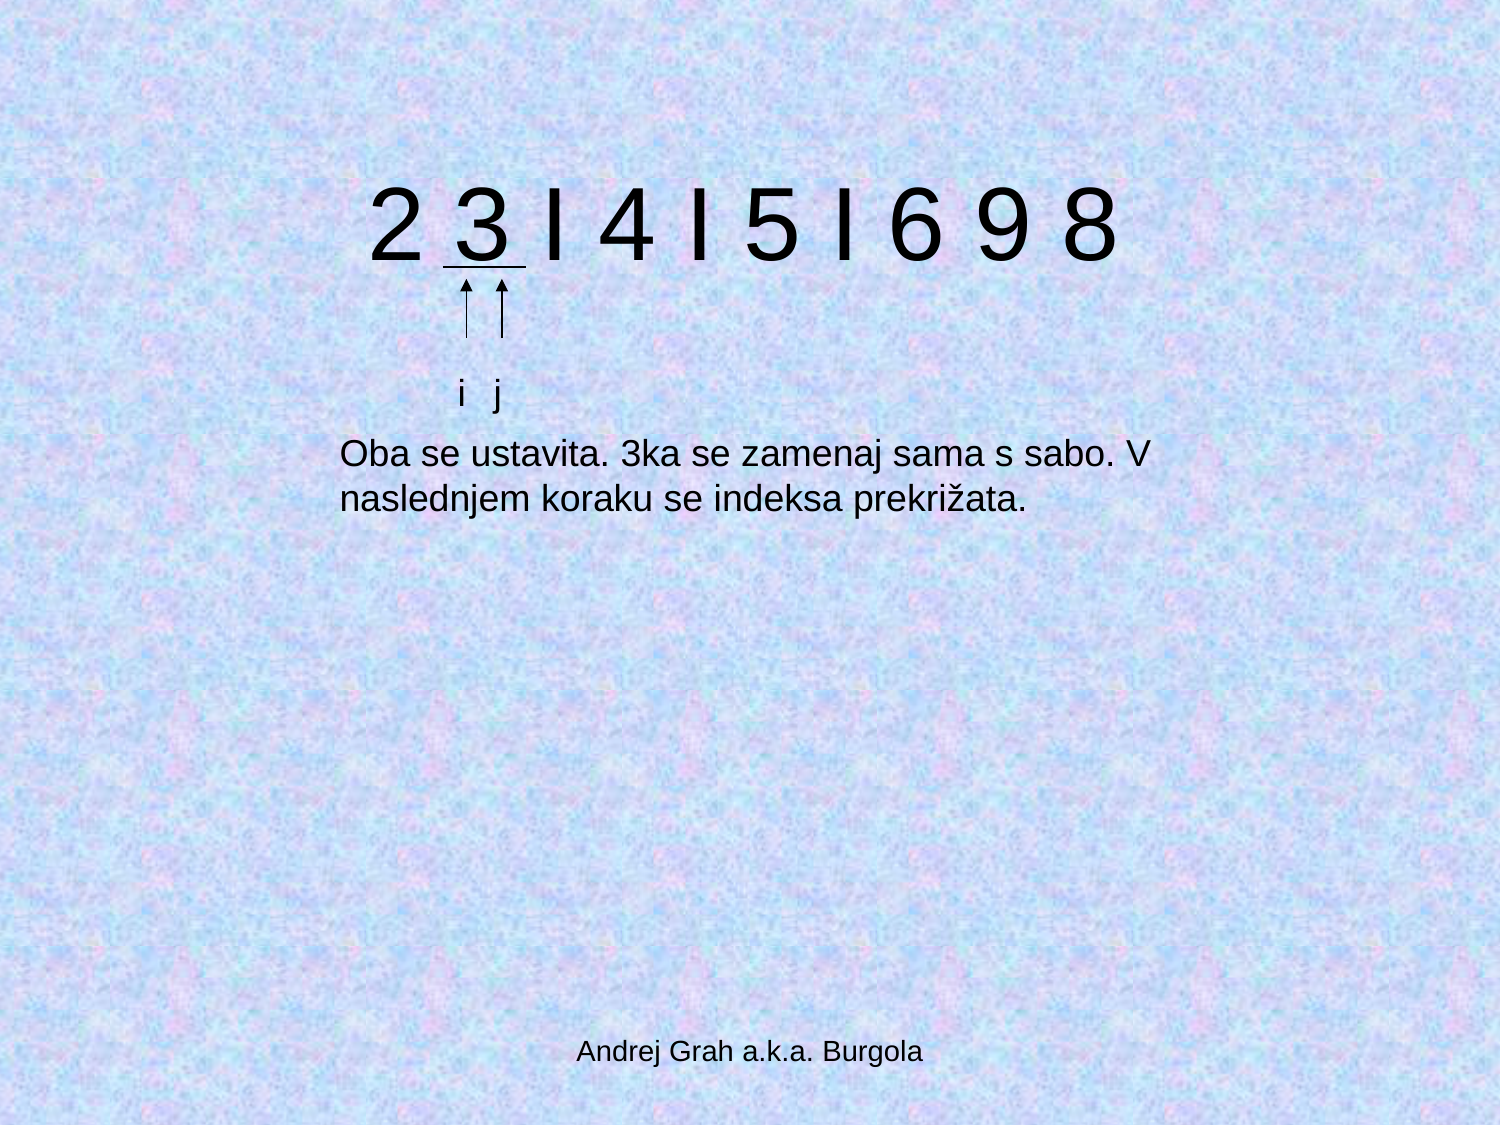

2 3 I 4 I 5 I 6 9 8
i
j
Oba se ustavita. 3ka se zamenaj sama s sabo. V naslednjem koraku se indeksa prekrižata.
Andrej Grah a.k.a. Burgola